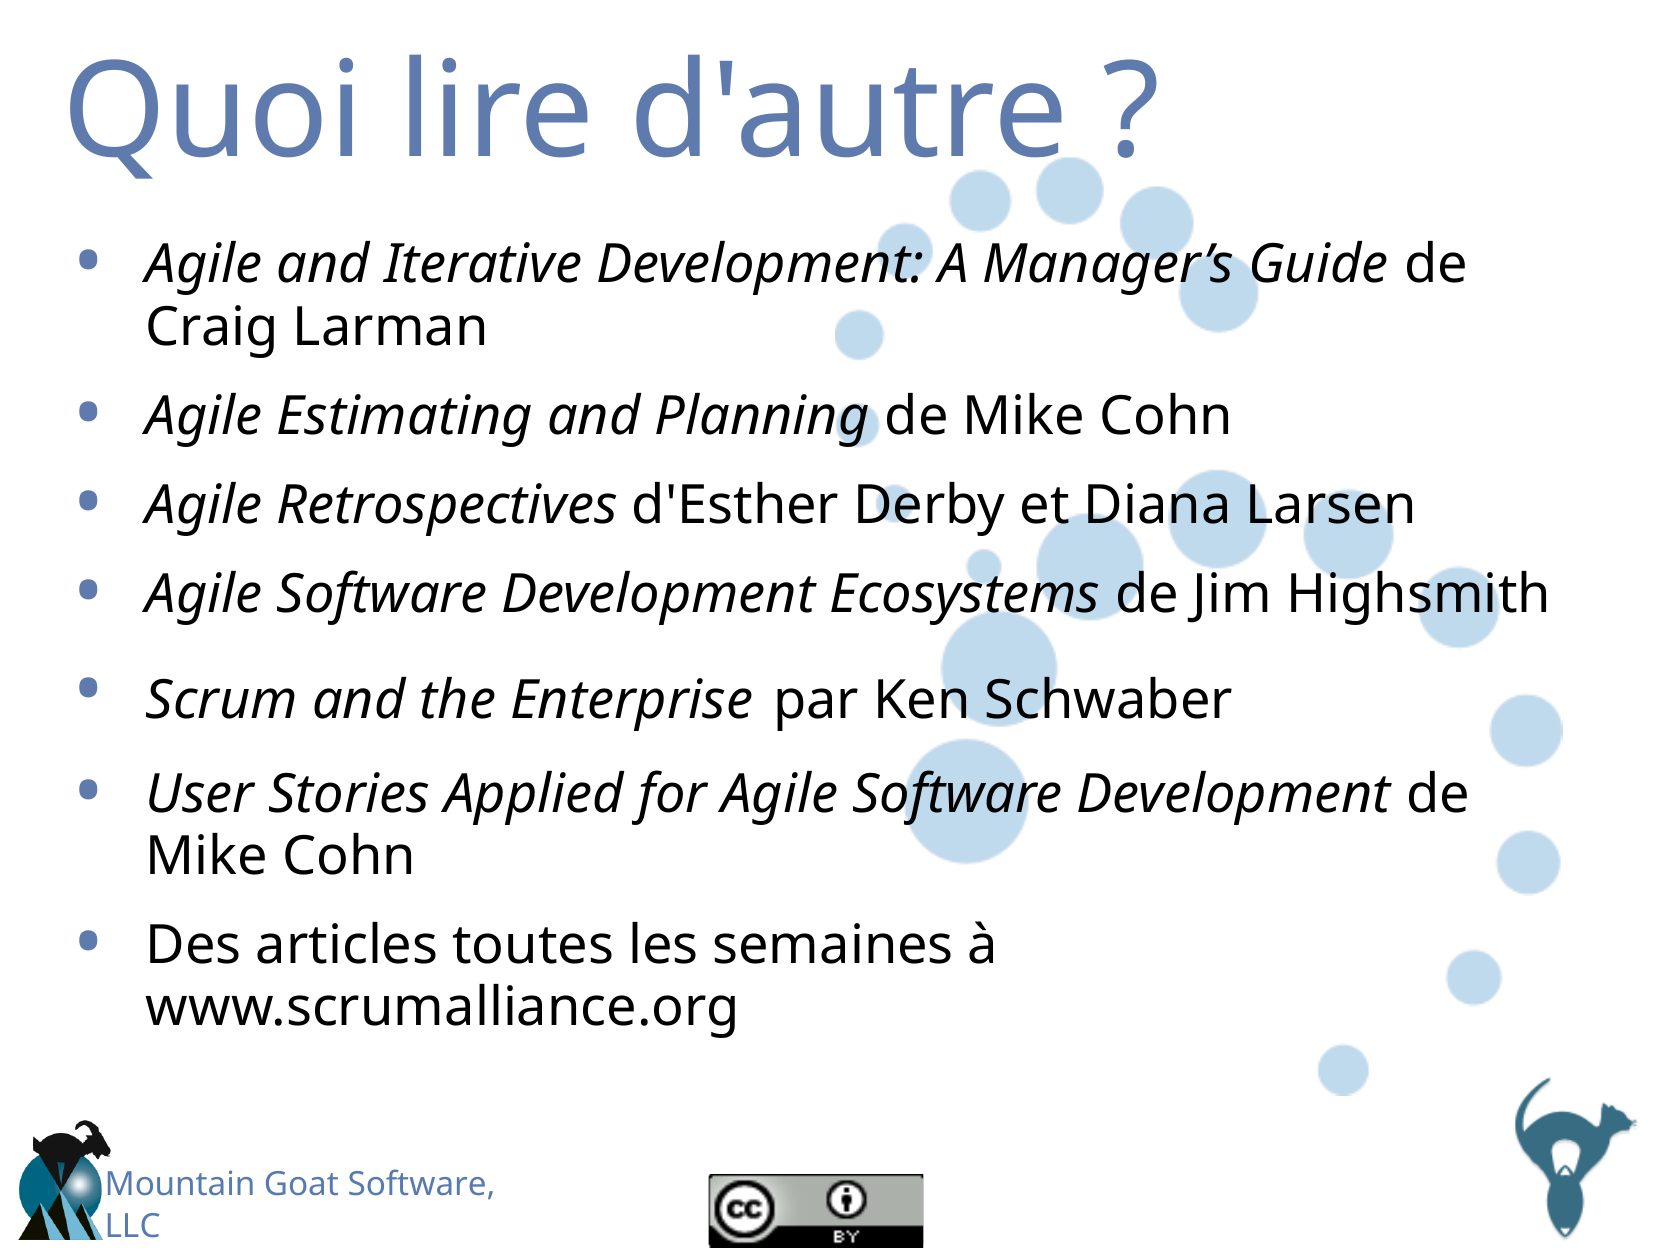

# Quoi lire d'autre ?
Agile and Iterative Development: A Manager’s Guide de Craig Larman
Agile Estimating and Planning de Mike Cohn
Agile Retrospectives d'Esther Derby et Diana Larsen
Agile Software Development Ecosystems de Jim Highsmith
Scrum and the Enterprise par Ken Schwaber
User Stories Applied for Agile Software Development de Mike Cohn
Des articles toutes les semaines à www.scrumalliance.org